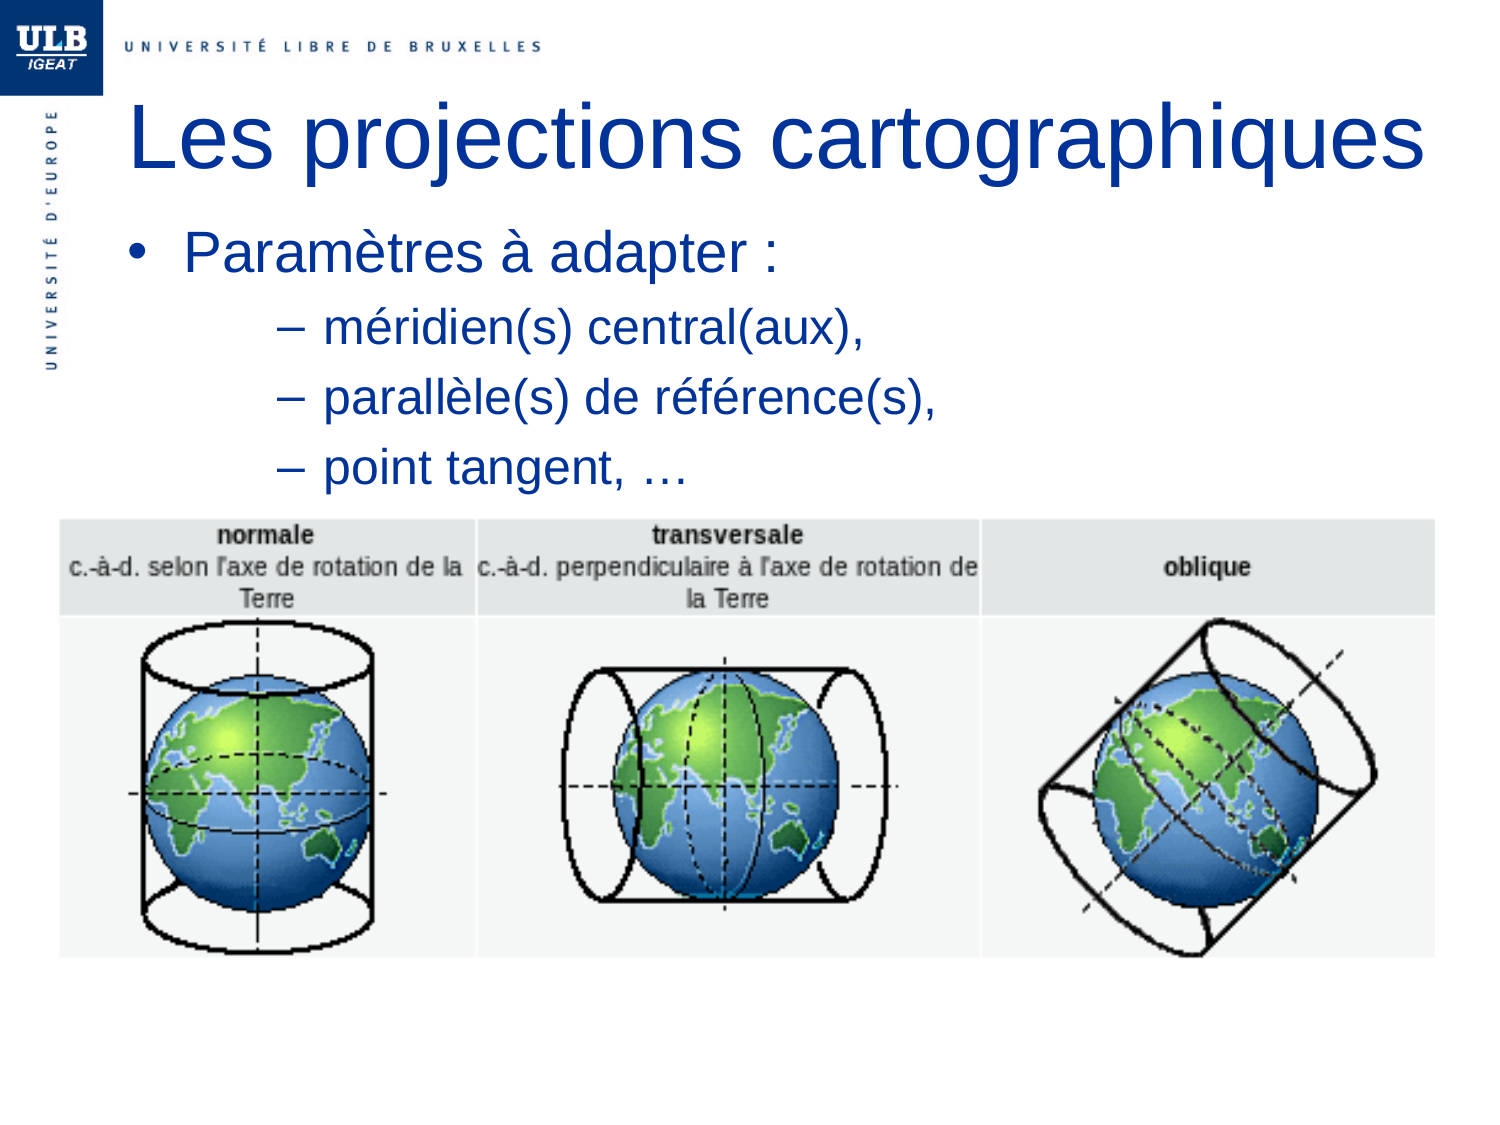

# Les projections cartographiques
Paramètres à adapter :
méridien(s) central(aux),
parallèle(s) de référence(s),
point tangent, …